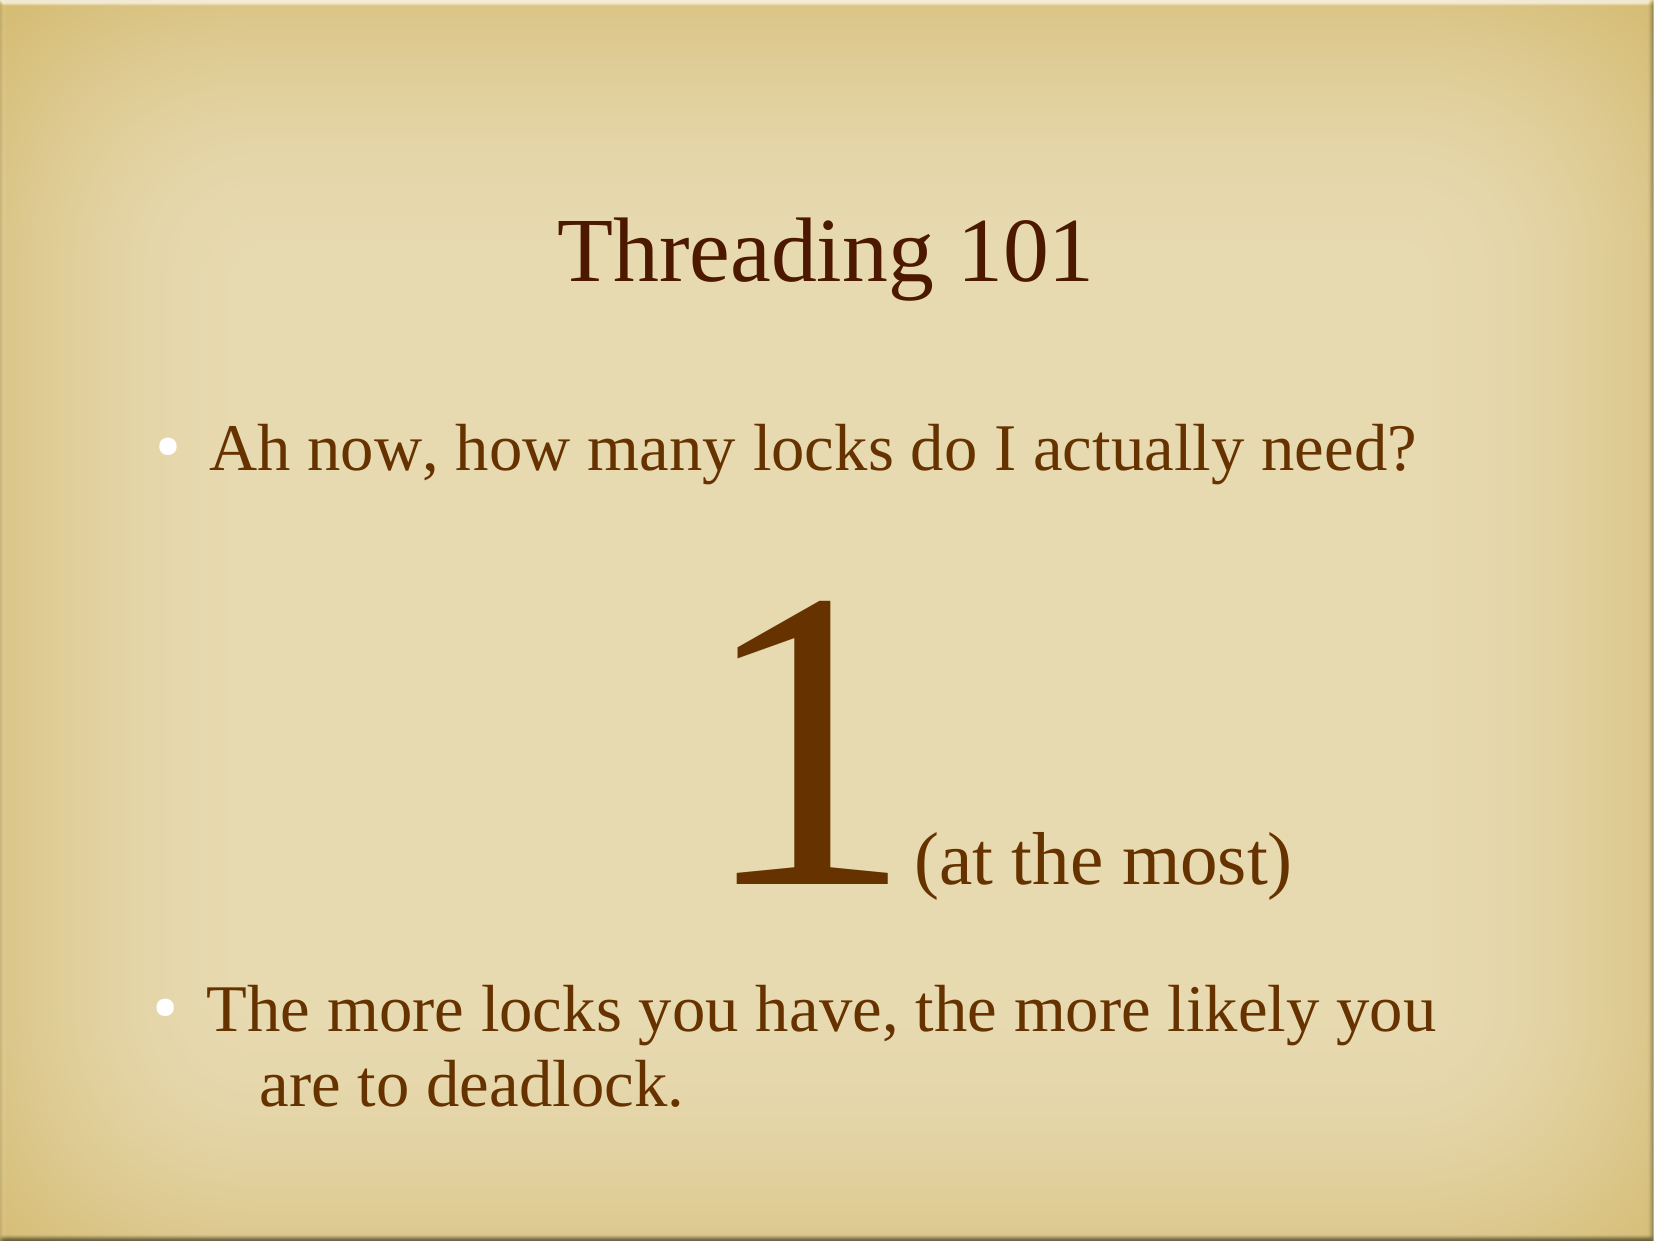

# Threading 101
Ah now, how many locks do I actually need?
 1(at the most)
The more locks you have, the more likely you are to deadlock.